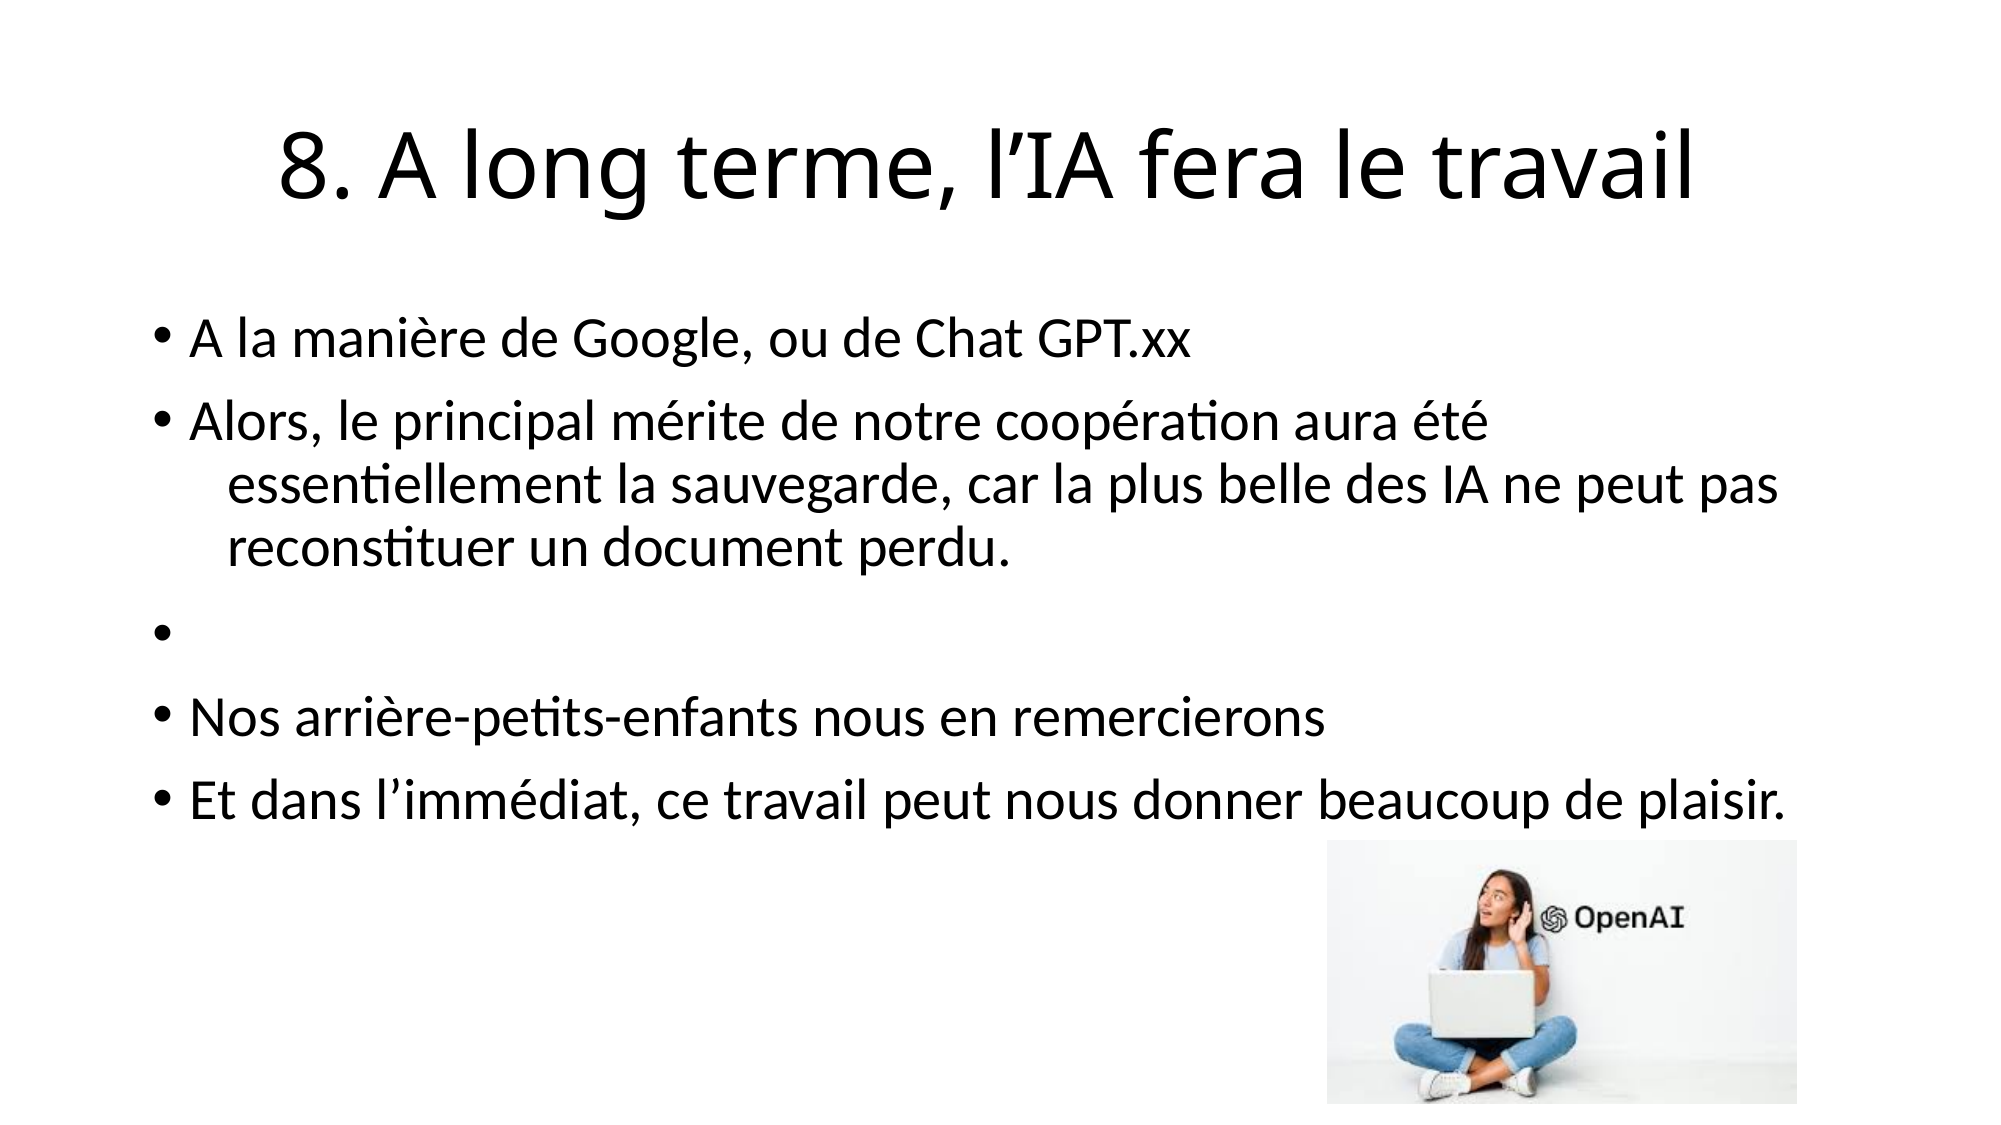

# 8. A long terme, l’IA fera le travail
A la manière de Google, ou de Chat GPT.xx
Alors, le principal mérite de notre coopération aura été essentiellement la sauvegarde, car la plus belle des IA ne peut pas reconstituer un document perdu.
Nos arrière-petits-enfants nous en remercierons
Et dans l’immédiat, ce travail peut nous donner beaucoup de plaisir.